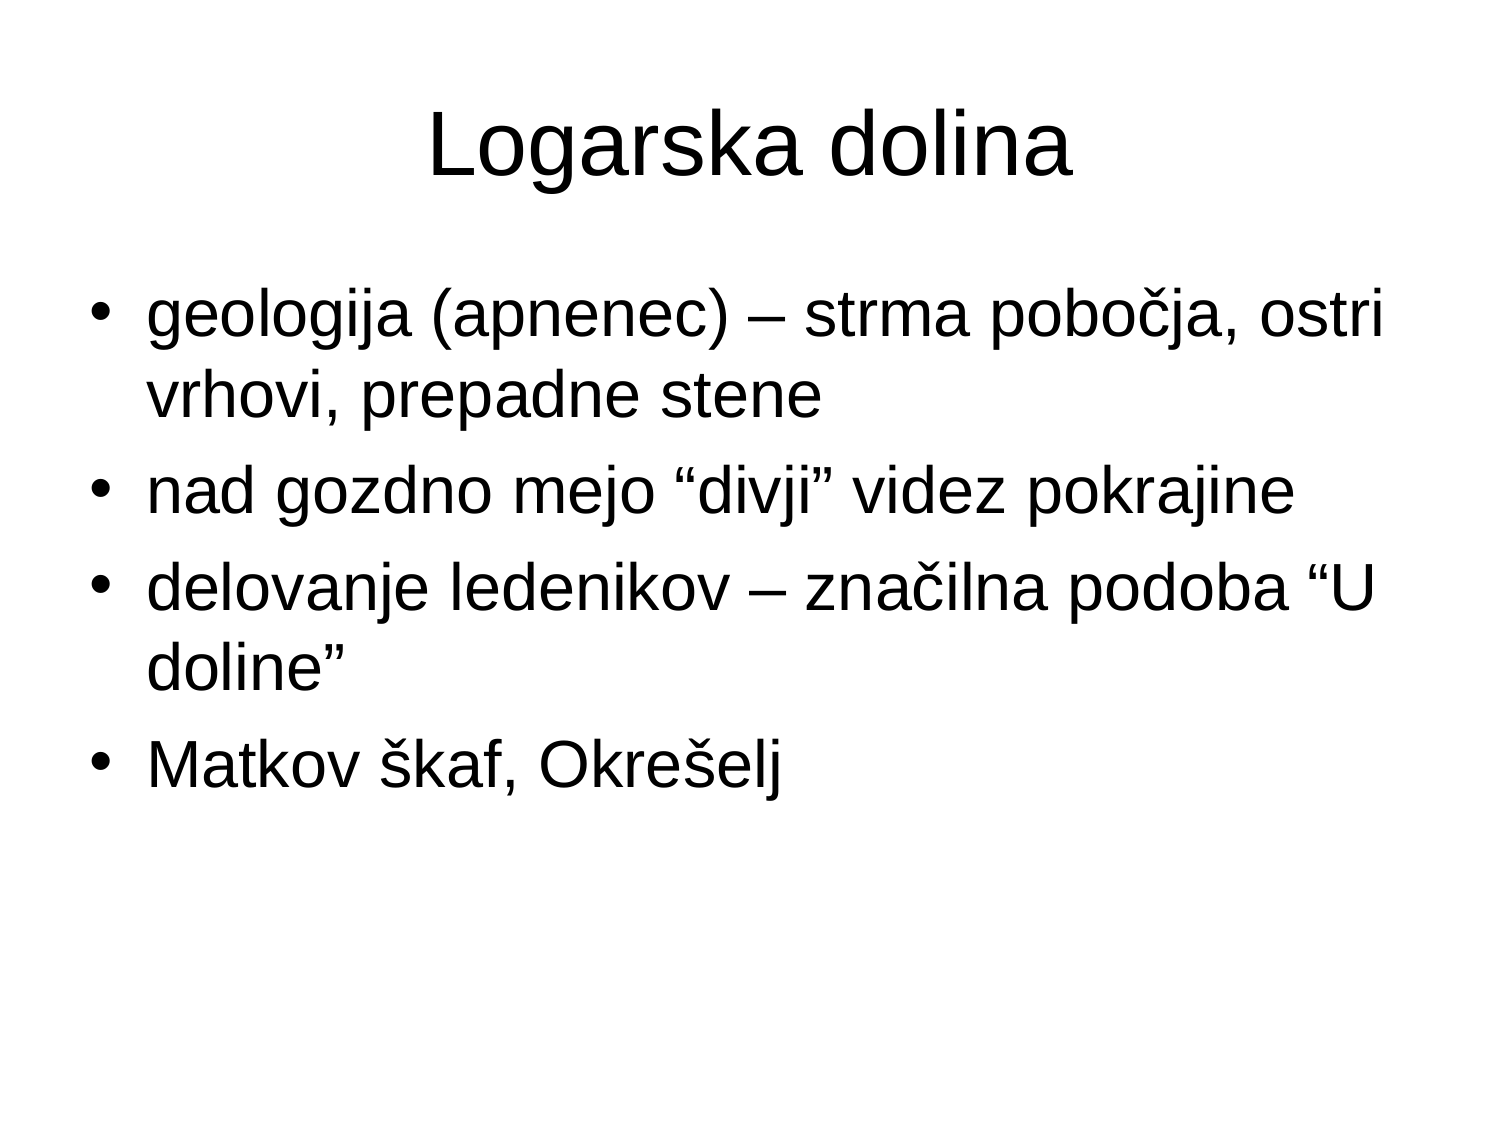

# Logarska dolina
geologija (apnenec) – strma pobočja, ostri vrhovi, prepadne stene
nad gozdno mejo “divji” videz pokrajine
delovanje ledenikov – značilna podoba “U doline”
Matkov škaf, Okrešelj